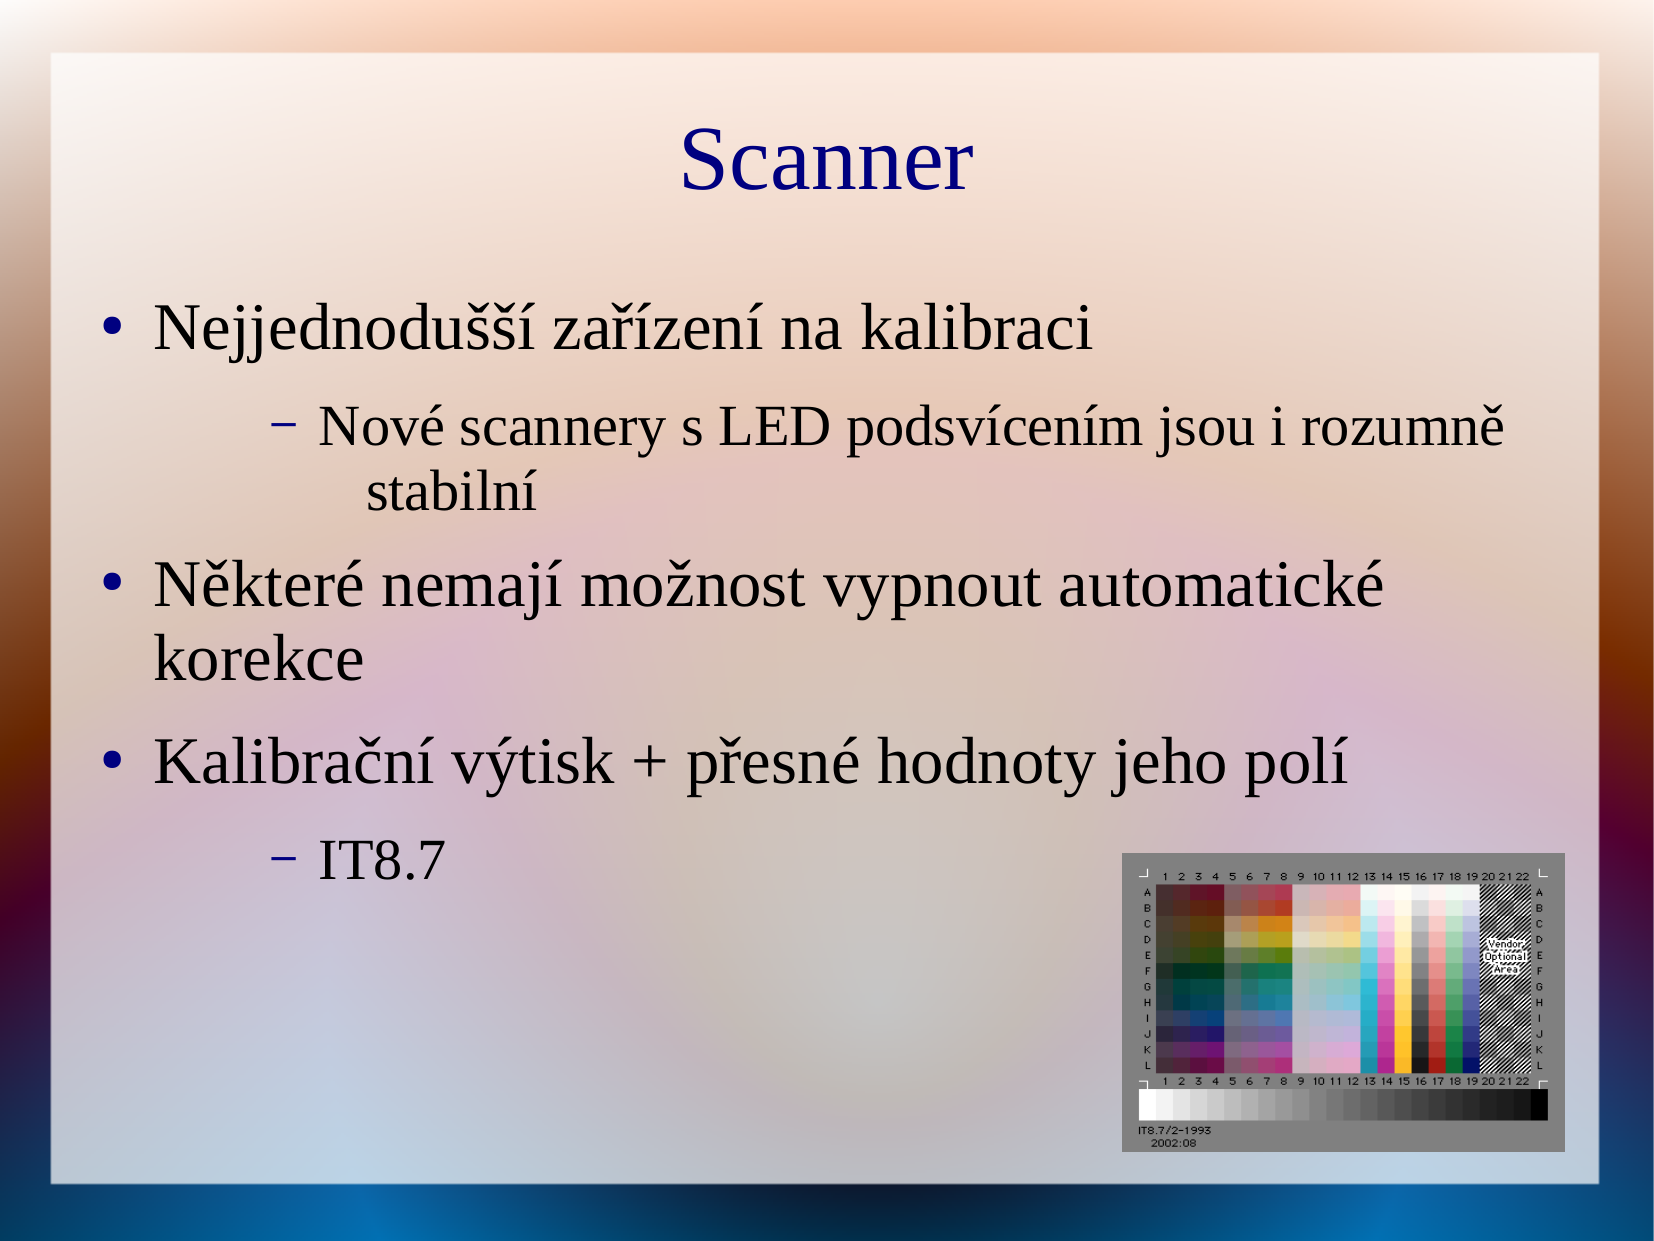

# Scanner
Nejjednodušší zařízení na kalibraci
Nové scannery s LED podsvícením jsou i rozumně stabilní
Některé nemají možnost vypnout automatické korekce
Kalibrační výtisk + přesné hodnoty jeho polí
IT8.7